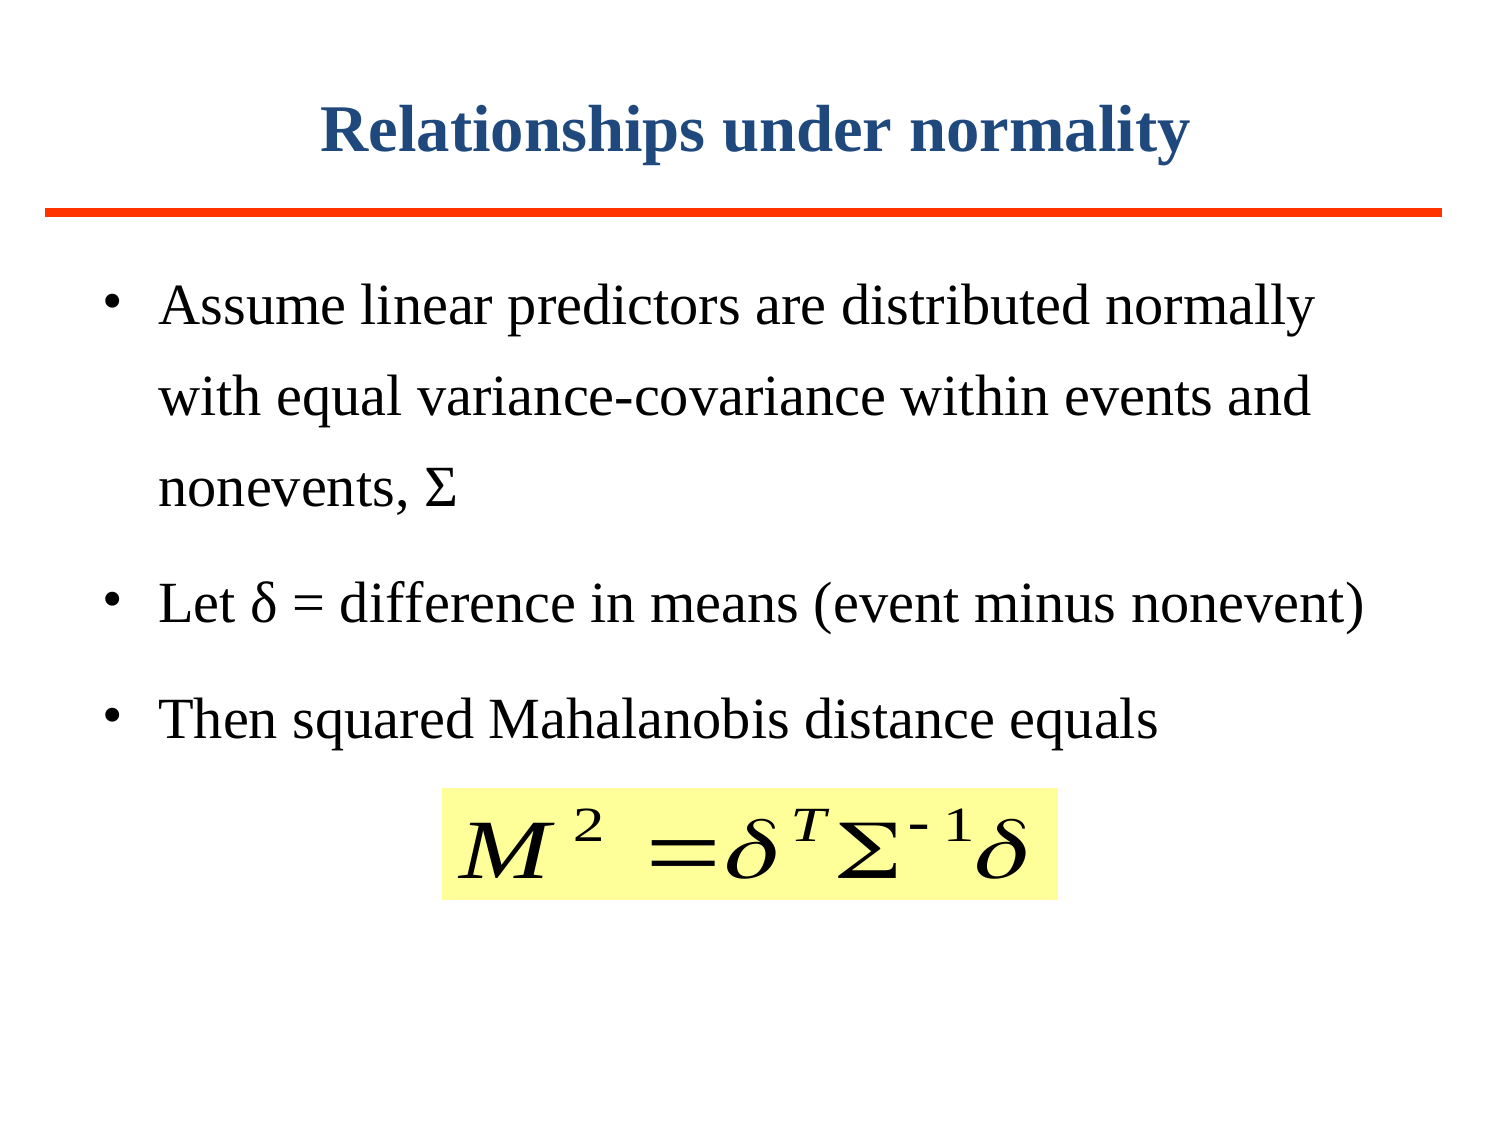

Relationships under normality
Assume linear predictors are distributed normally with equal variance-covariance within events and nonevents, Σ
Let δ = difference in means (event minus nonevent)
Then squared Mahalanobis distance equals